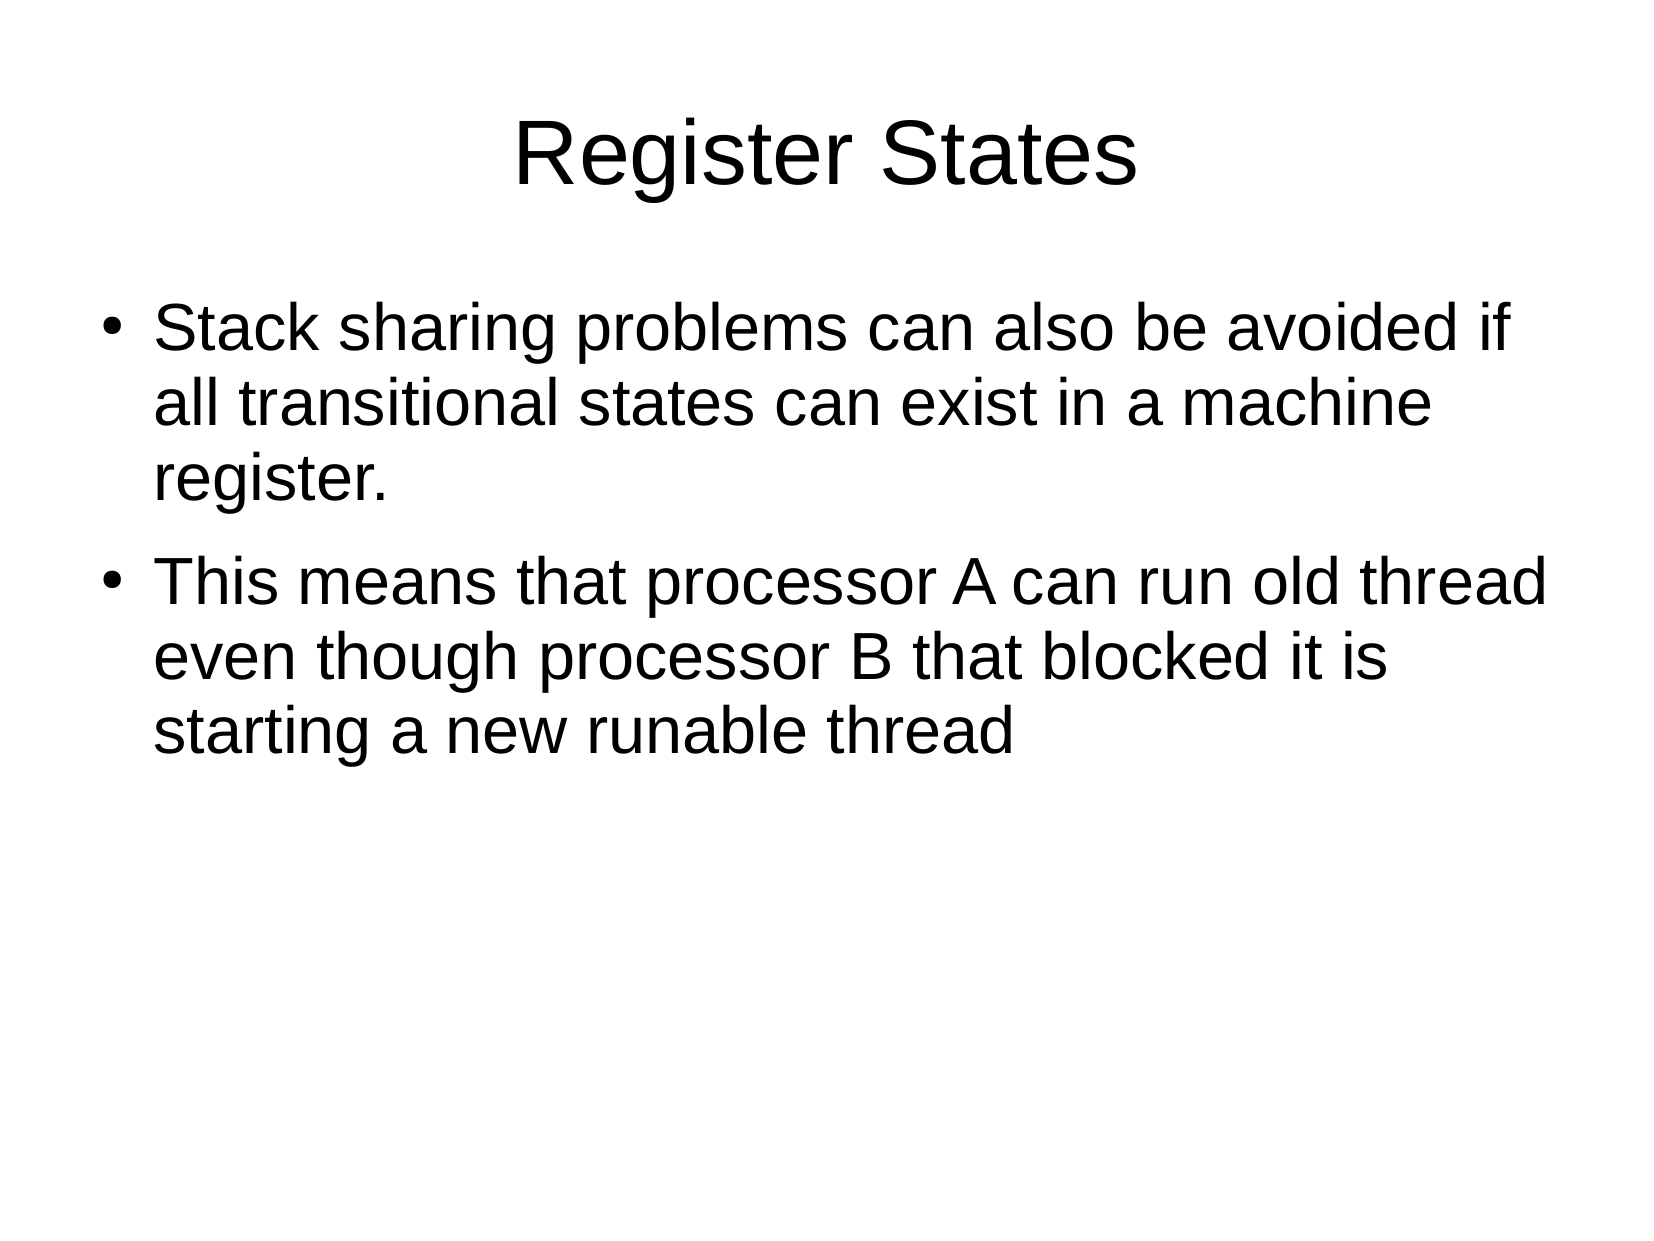

# Register States
Stack sharing problems can also be avoided if all transitional states can exist in a machine register.
This means that processor A can run old thread even though processor B that blocked it is starting a new runable thread